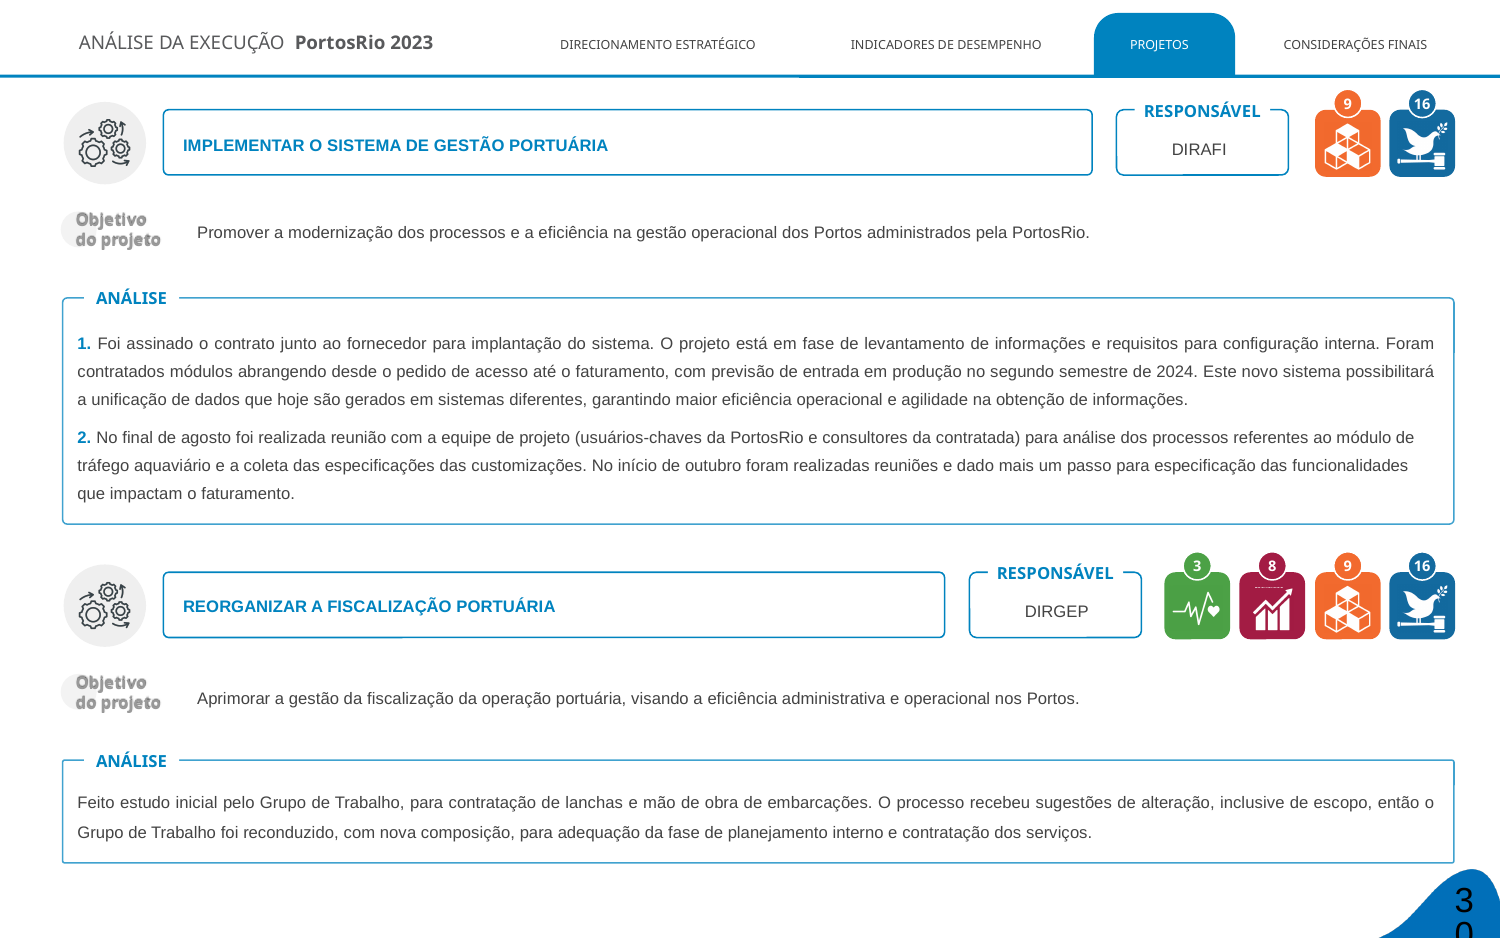

ANÁLISE DA EXECUÇÃO PortosRio 2023
DIRECIONAMENTO ESTRATÉGICO
INDICADORES DE DESEMPENHO
PROJETOS
CONSIDERAÇÕES FINAIS
9
16
RESPONSÁVEL
DIRAFI
IMPLEMENTAR O SISTEMA DE GESTÃO PORTUÁRIA
Objetivo
do projeto
Promover a modernização dos processos e a eficiência na gestão operacional dos Portos administrados pela PortosRio.
ANÁLISE
1. Foi assinado o contrato junto ao fornecedor para implantação do sistema. O projeto está em fase de levantamento de informações e requisitos para configuração interna. Foram contratados módulos abrangendo desde o pedido de acesso até o faturamento, com previsão de entrada em produção no segundo semestre de 2024. Este novo sistema possibilitará a unificação de dados que hoje são gerados em sistemas diferentes, garantindo maior eficiência operacional e agilidade na obtenção de informações.
2. No final de agosto foi realizada reunião com a equipe de projeto (usuários-chaves da PortosRio e consultores da contratada) para análise dos processos referentes ao módulo de tráfego aquaviário e a coleta das especificações das customizações. No início de outubro foram realizadas reuniões e dado mais um passo para especificação das funcionalidades que impactam o faturamento.
3
8
9
16
RESPONSÁVEL
DIRGEP
REORGANIZAR A FISCALIZAÇÃO PORTUÁRIA
Objetivo
do projeto
Aprimorar a gestão da fiscalização da operação portuária, visando a eficiência administrativa e operacional nos Portos.
ANÁLISE
Feito estudo inicial pelo Grupo de Trabalho, para contratação de lanchas e mão de obra de embarcações. O processo recebeu sugestões de alteração, inclusive de escopo, então o Grupo de Trabalho foi reconduzido, com nova composição, para adequação da fase de planejamento interno e contratação dos serviços.